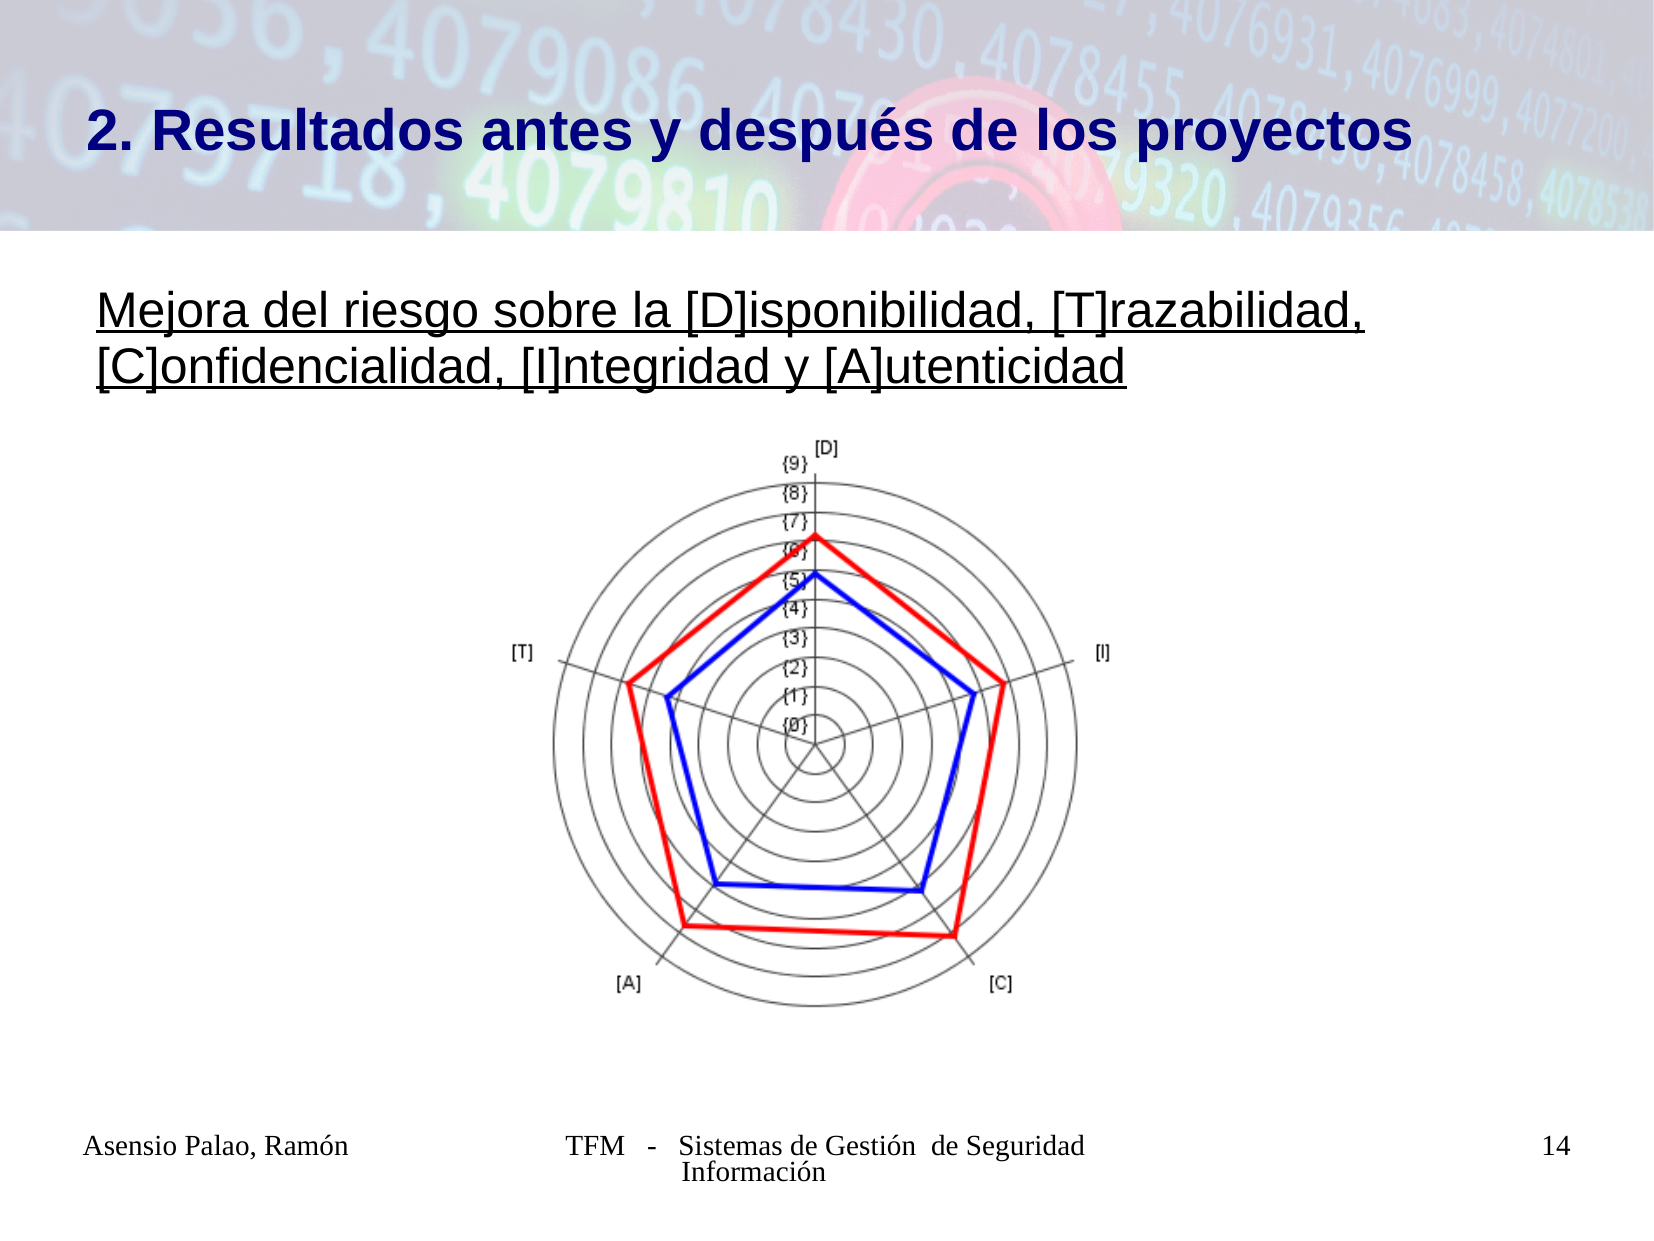

2. Resultados antes y después de los proyectos
Mejora del riesgo sobre la [D]isponibilidad, [T]razabilidad, [C]onfidencialidad, [I]ntegridad y [A]utenticidad
Asensio Palao, Ramón
TFM - Sistemas de Gestión de Seguridad Información
14